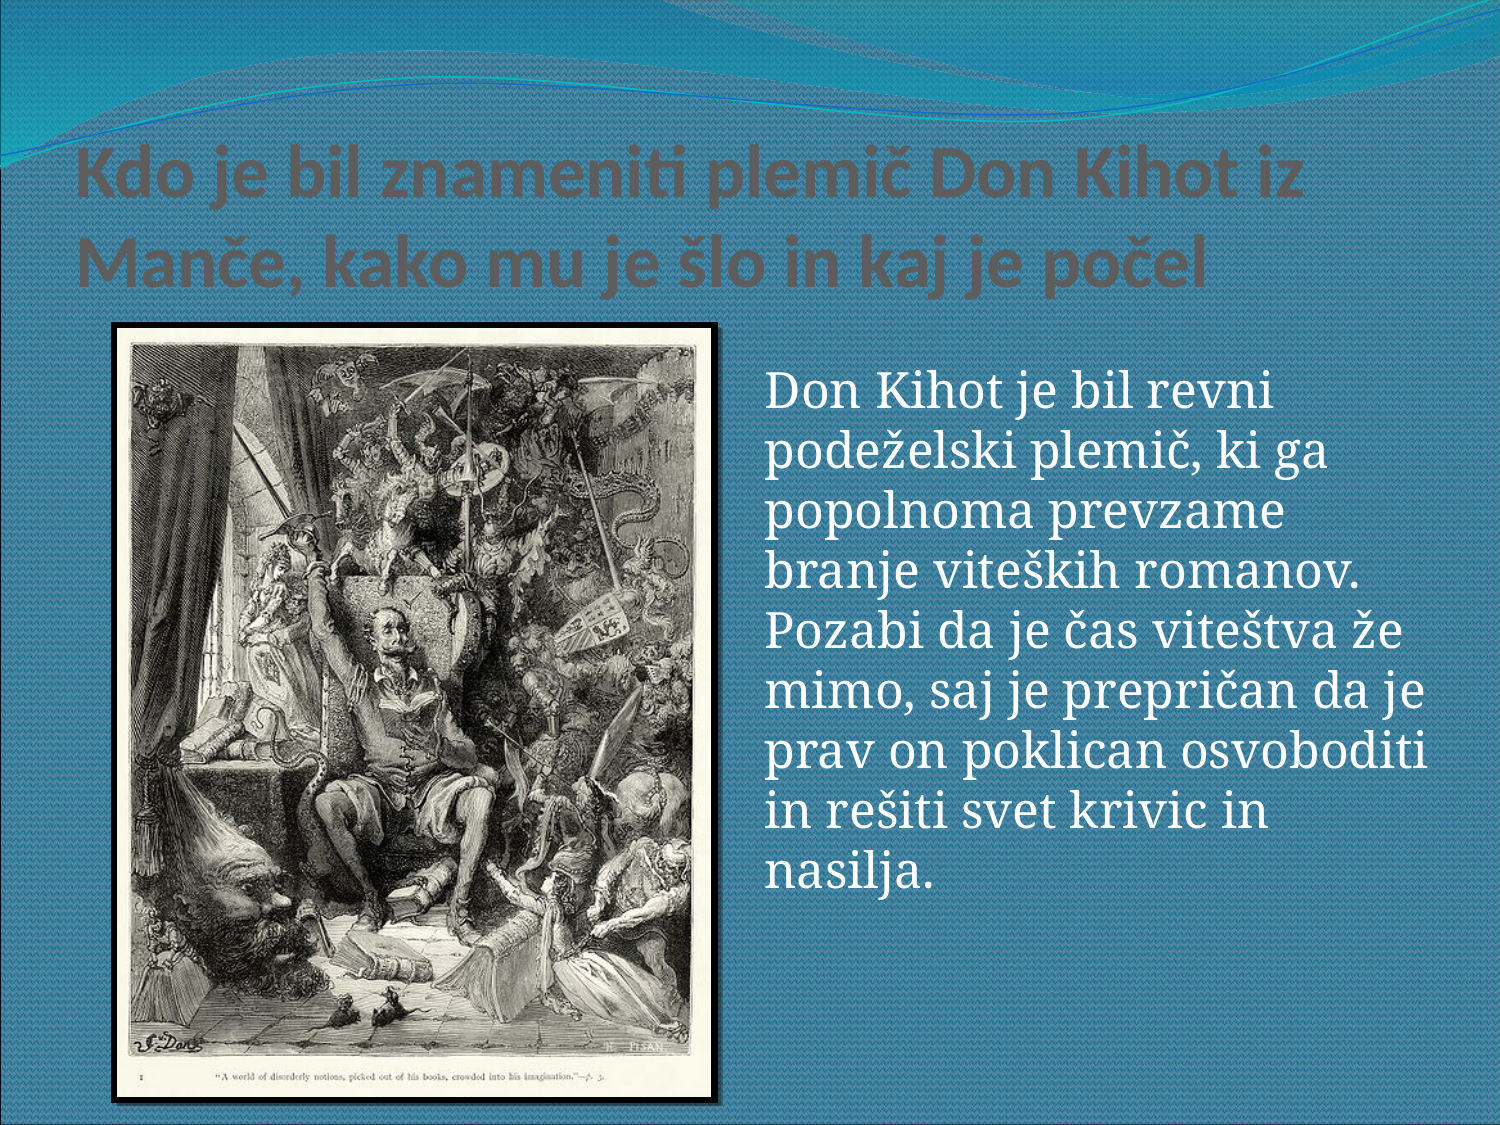

# Kdo je bil znameniti plemič Don Kihot iz Manče, kako mu je šlo in kaj je počel
Don Kihot je bil revni podeželski plemič, ki ga popolnoma prevzame branje viteških romanov. Pozabi da je čas viteštva že mimo, saj je prepričan da je prav on poklican osvoboditi in rešiti svet krivic in nasilja.